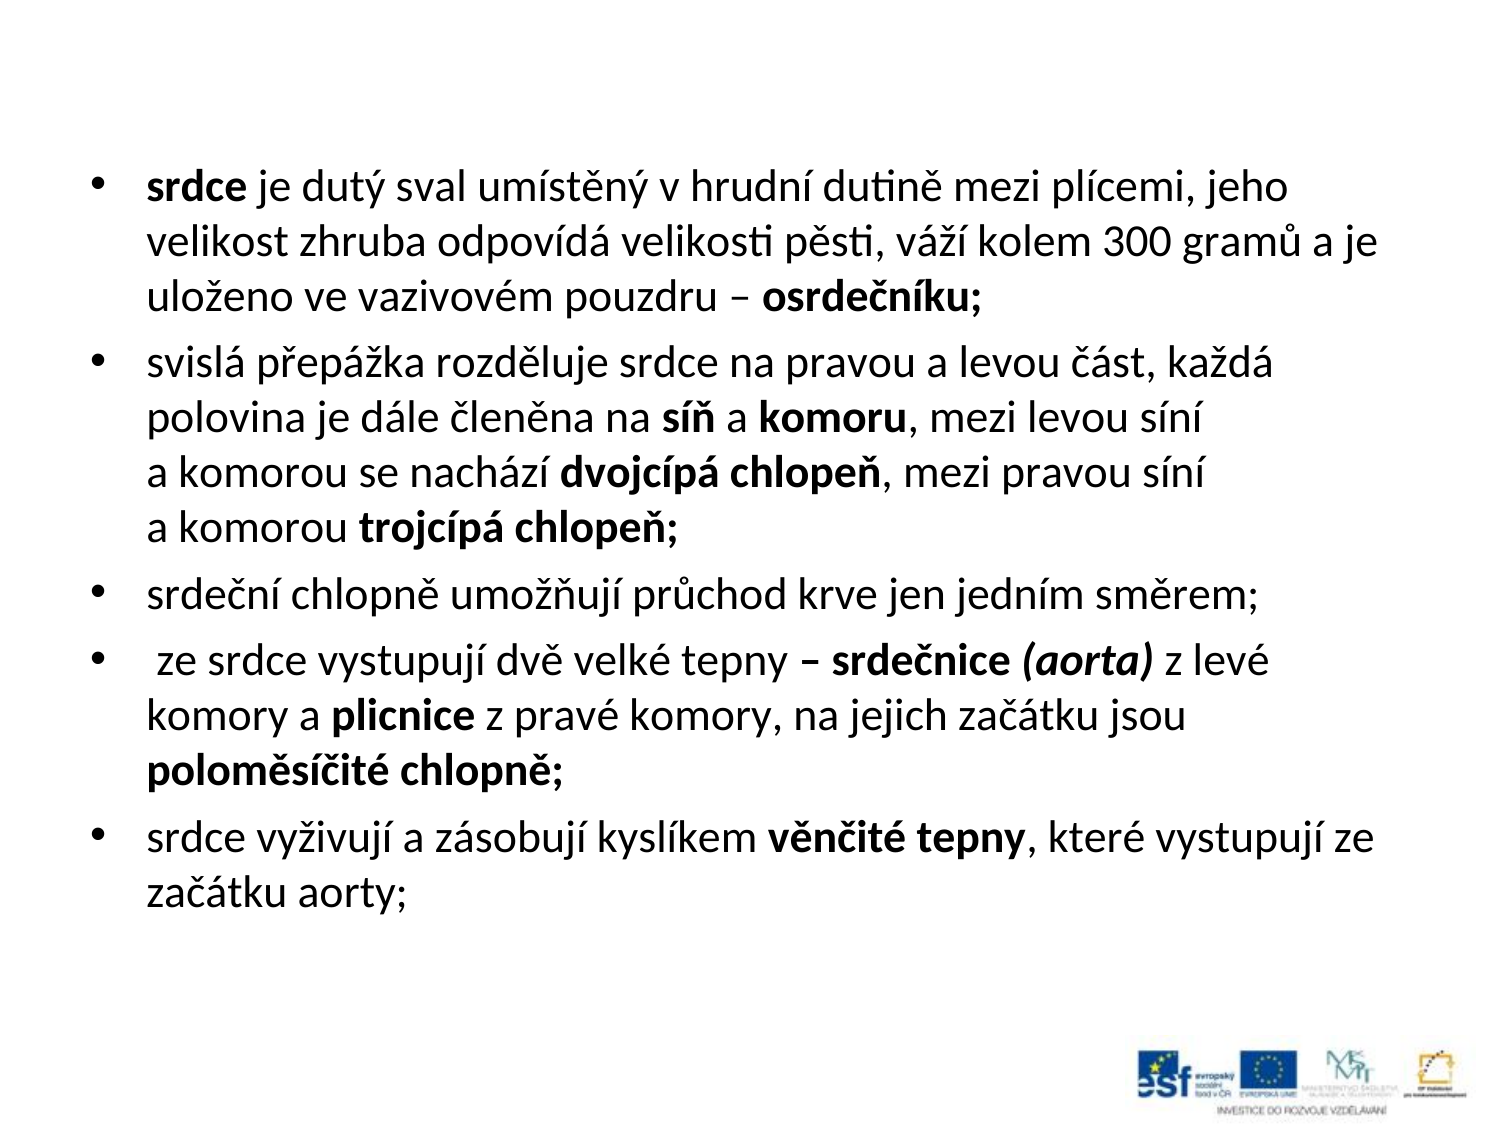

# srdce je dutý sval umístěný v hrudní dutině mezi plícemi, jeho velikost zhruba odpovídá velikosti pěsti, váží kolem 300 gramů a je uloženo ve vazivovém pouzdru – osrdečníku;
svislá přepážka rozděluje srdce na pravou a levou část, každá polovina je dále členěna na síň a komoru, mezi levou síní
a komorou se nachází dvojcípá chlopeň, mezi pravou síní
a komorou trojcípá chlopeň;
srdeční chlopně umožňují průchod krve jen jedním směrem;
 ze srdce vystupují dvě velké tepny – srdečnice (aorta) z levé komory a plicnice z pravé komory, na jejich začátku jsou poloměsíčité chlopně;
srdce vyživují a zásobují kyslíkem věnčité tepny, které vystupují ze začátku aorty;